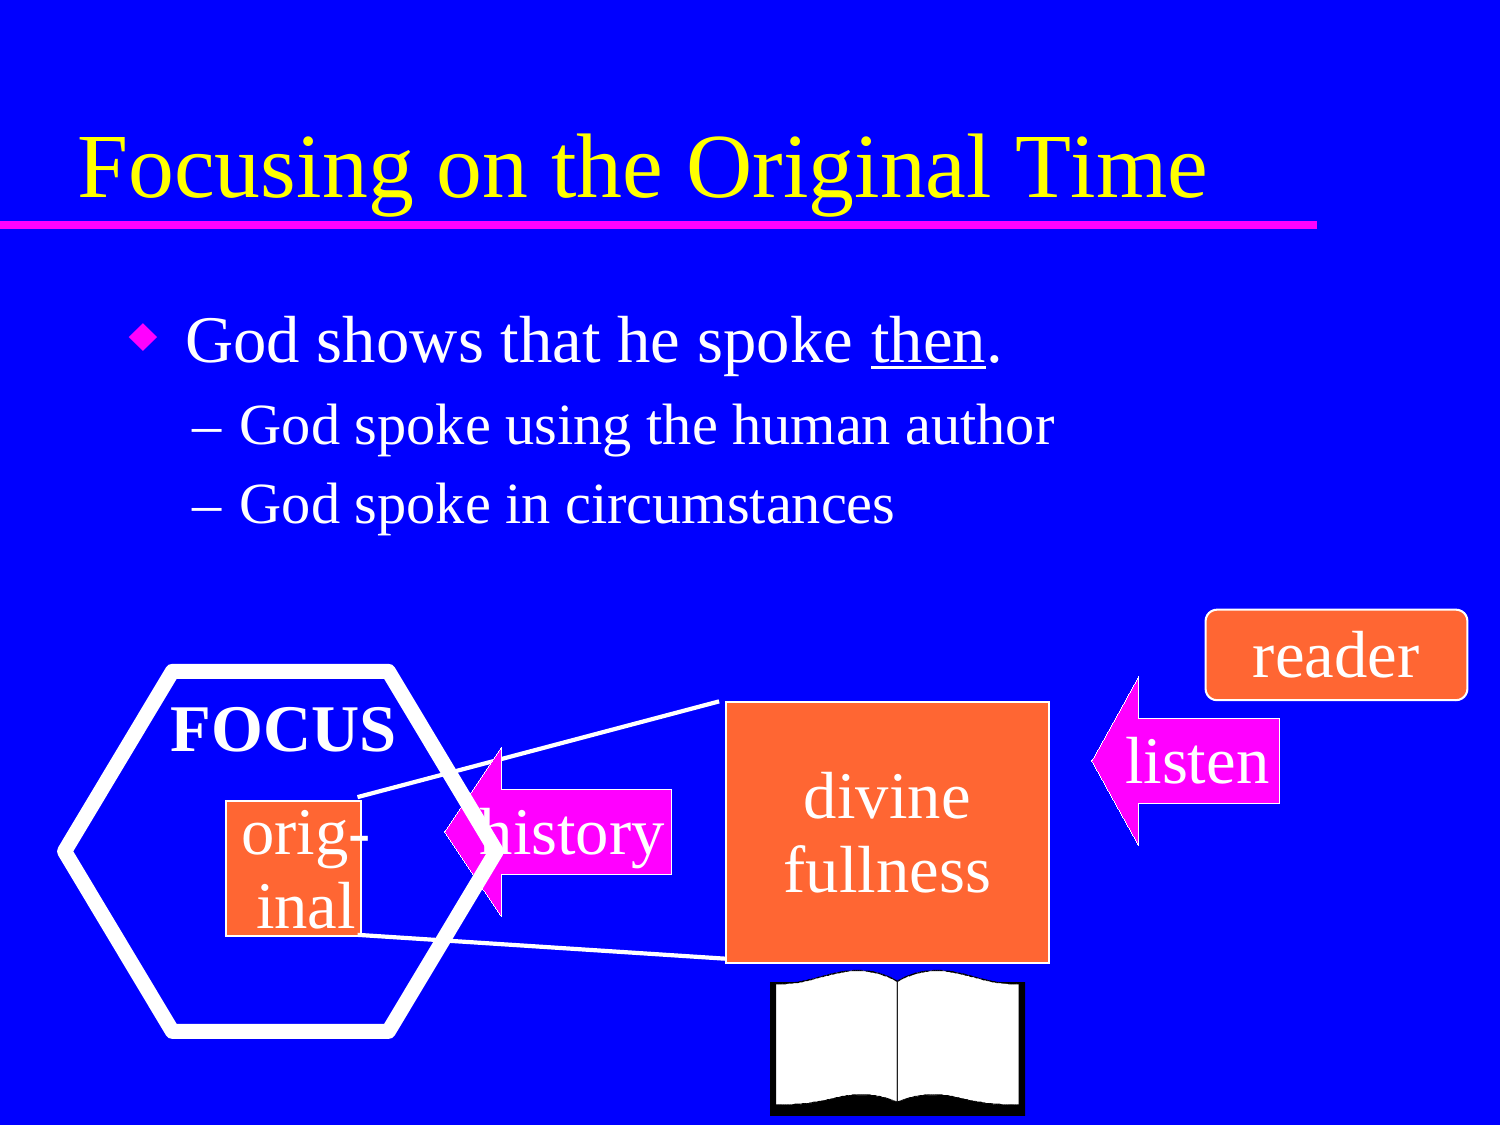

# Focusing on the Original Time
God shows that he spoke then.
God spoke using the human author
God spoke in circumstances
reader
listen
divine
fullness
FOCUS
history
orig-
inal